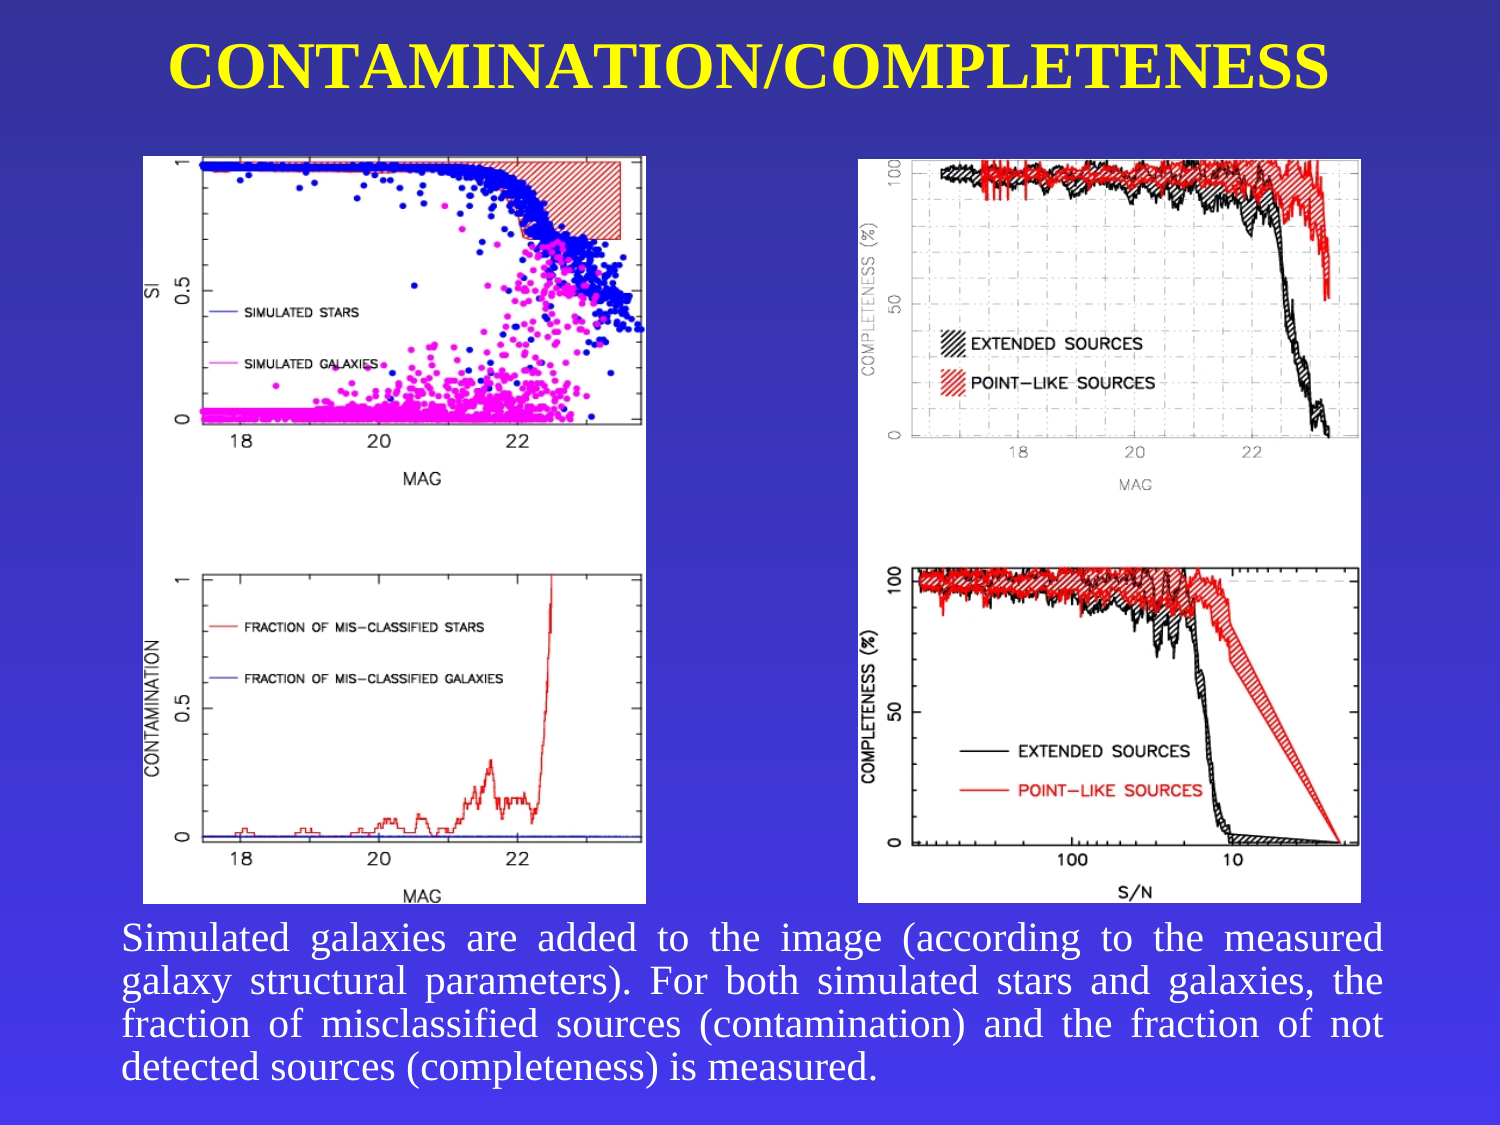

CONTAMINATION/COMPLETENESS
Simulated galaxies are added to the image (according to the measured galaxy structural parameters). For both simulated stars and galaxies, the fraction of misclassified sources (contamination) and the fraction of not detected sources (completeness) is measured.